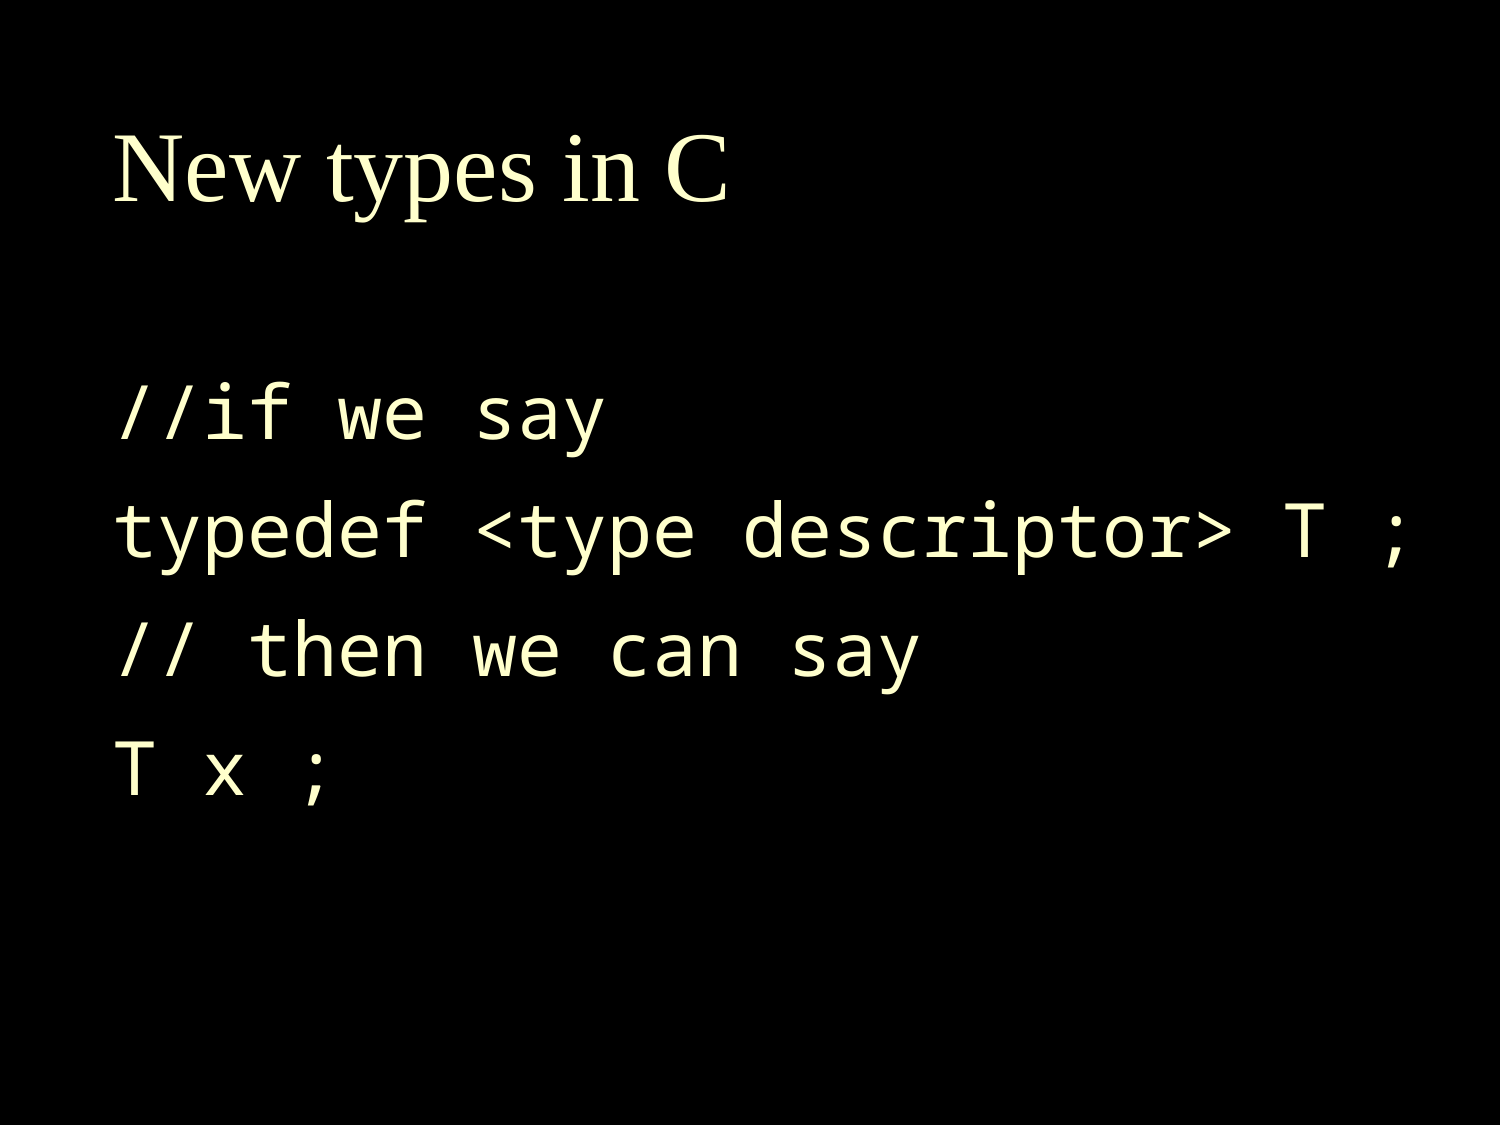

# New types in C
//if we say
typedef <type descriptor> T ;
// then we can say
T x ;